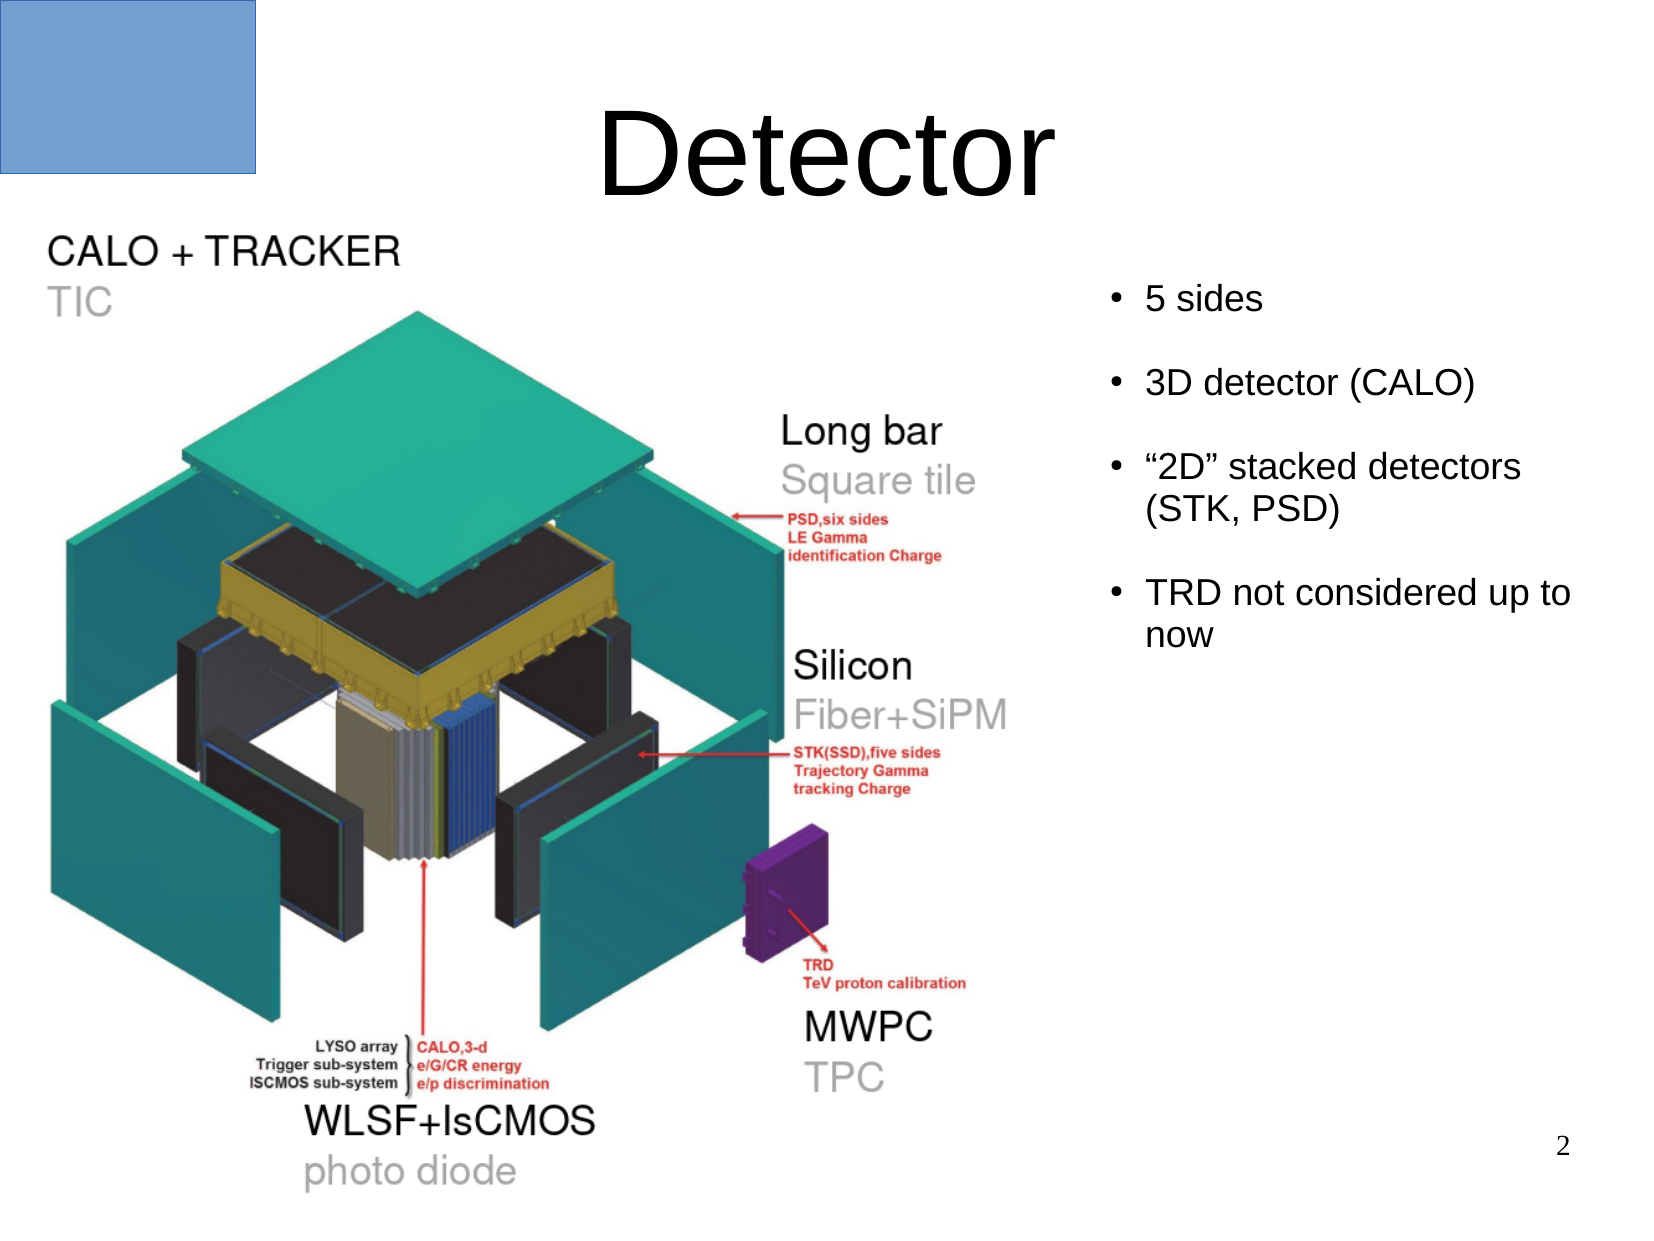

# Detector
5 sides
3D detector (CALO)
“2D” stacked detectors (STK, PSD)
TRD not considered up to now
2